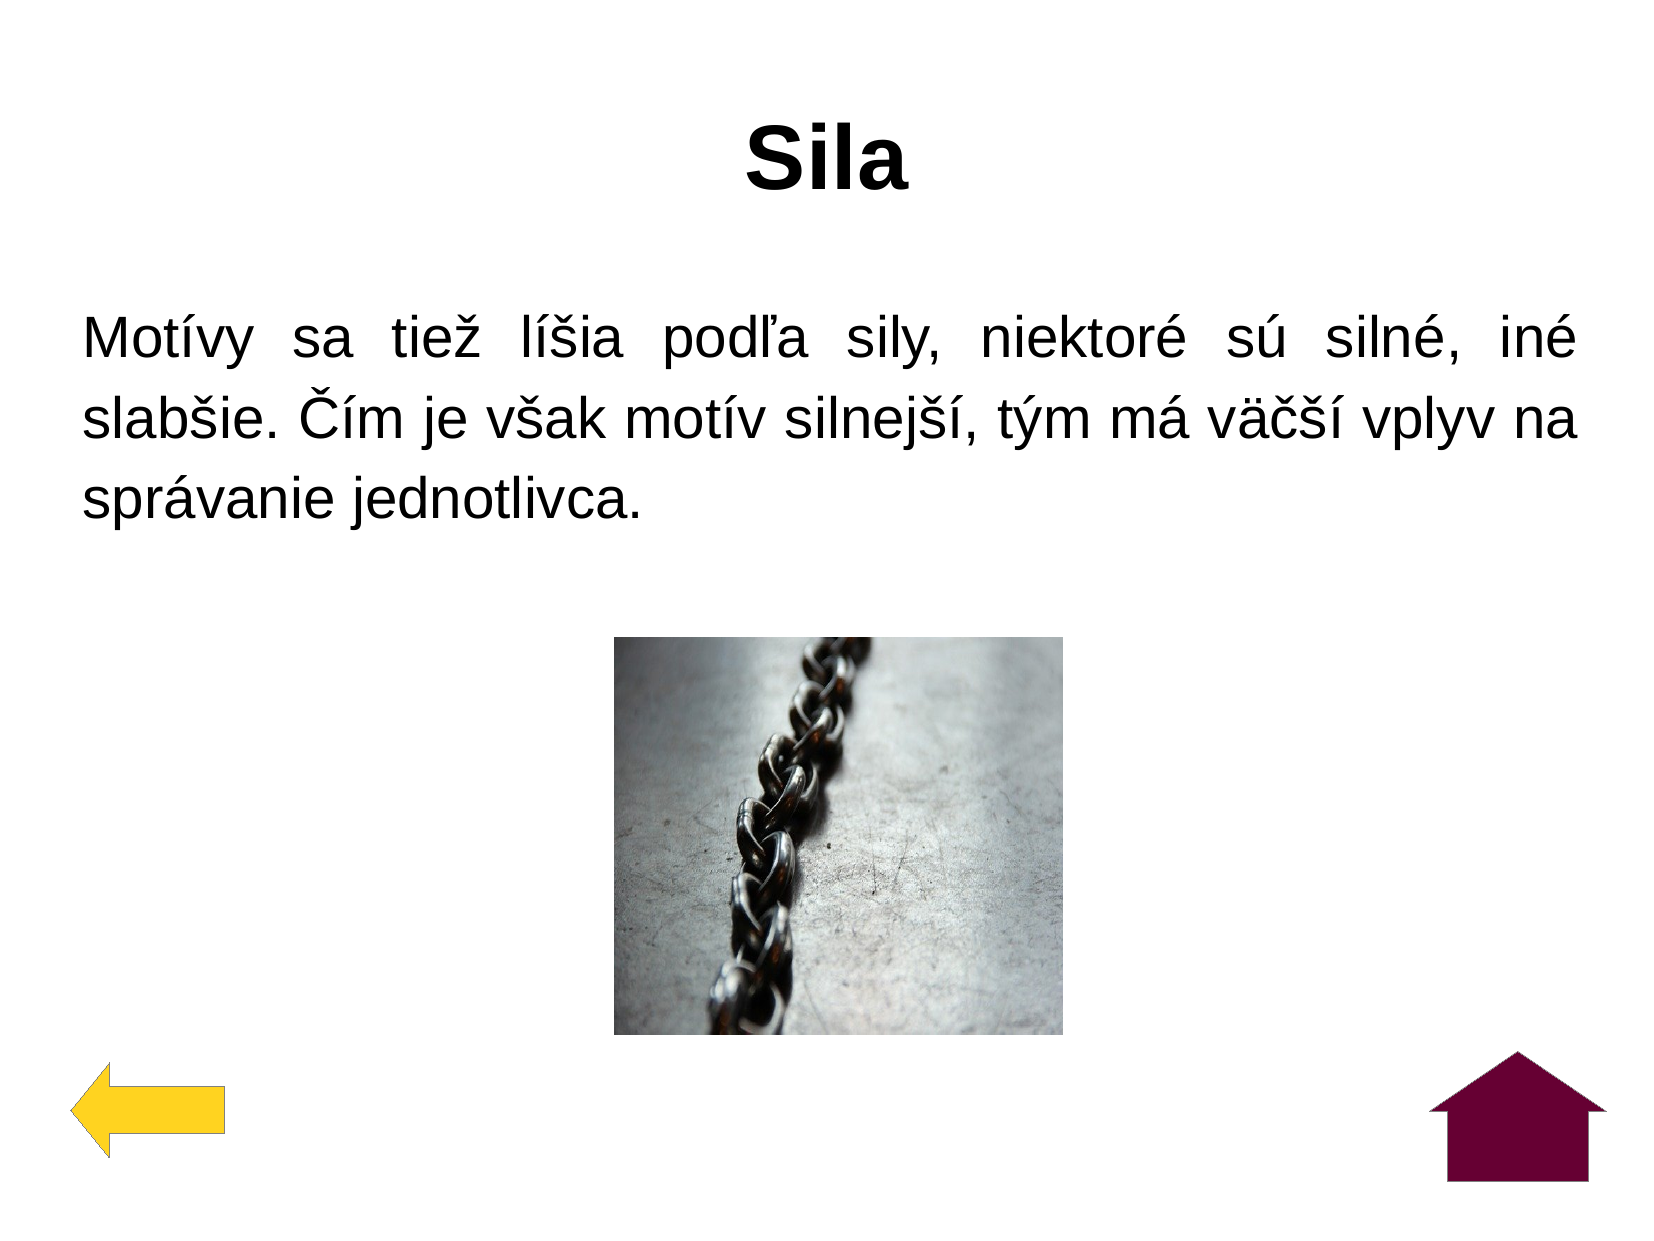

# Sila
Motívy sa tiež líšia podľa sily, niektoré sú silné, iné slabšie. Čím je však motív silnejší, tým má väčší vplyv na správanie jednotlivca.